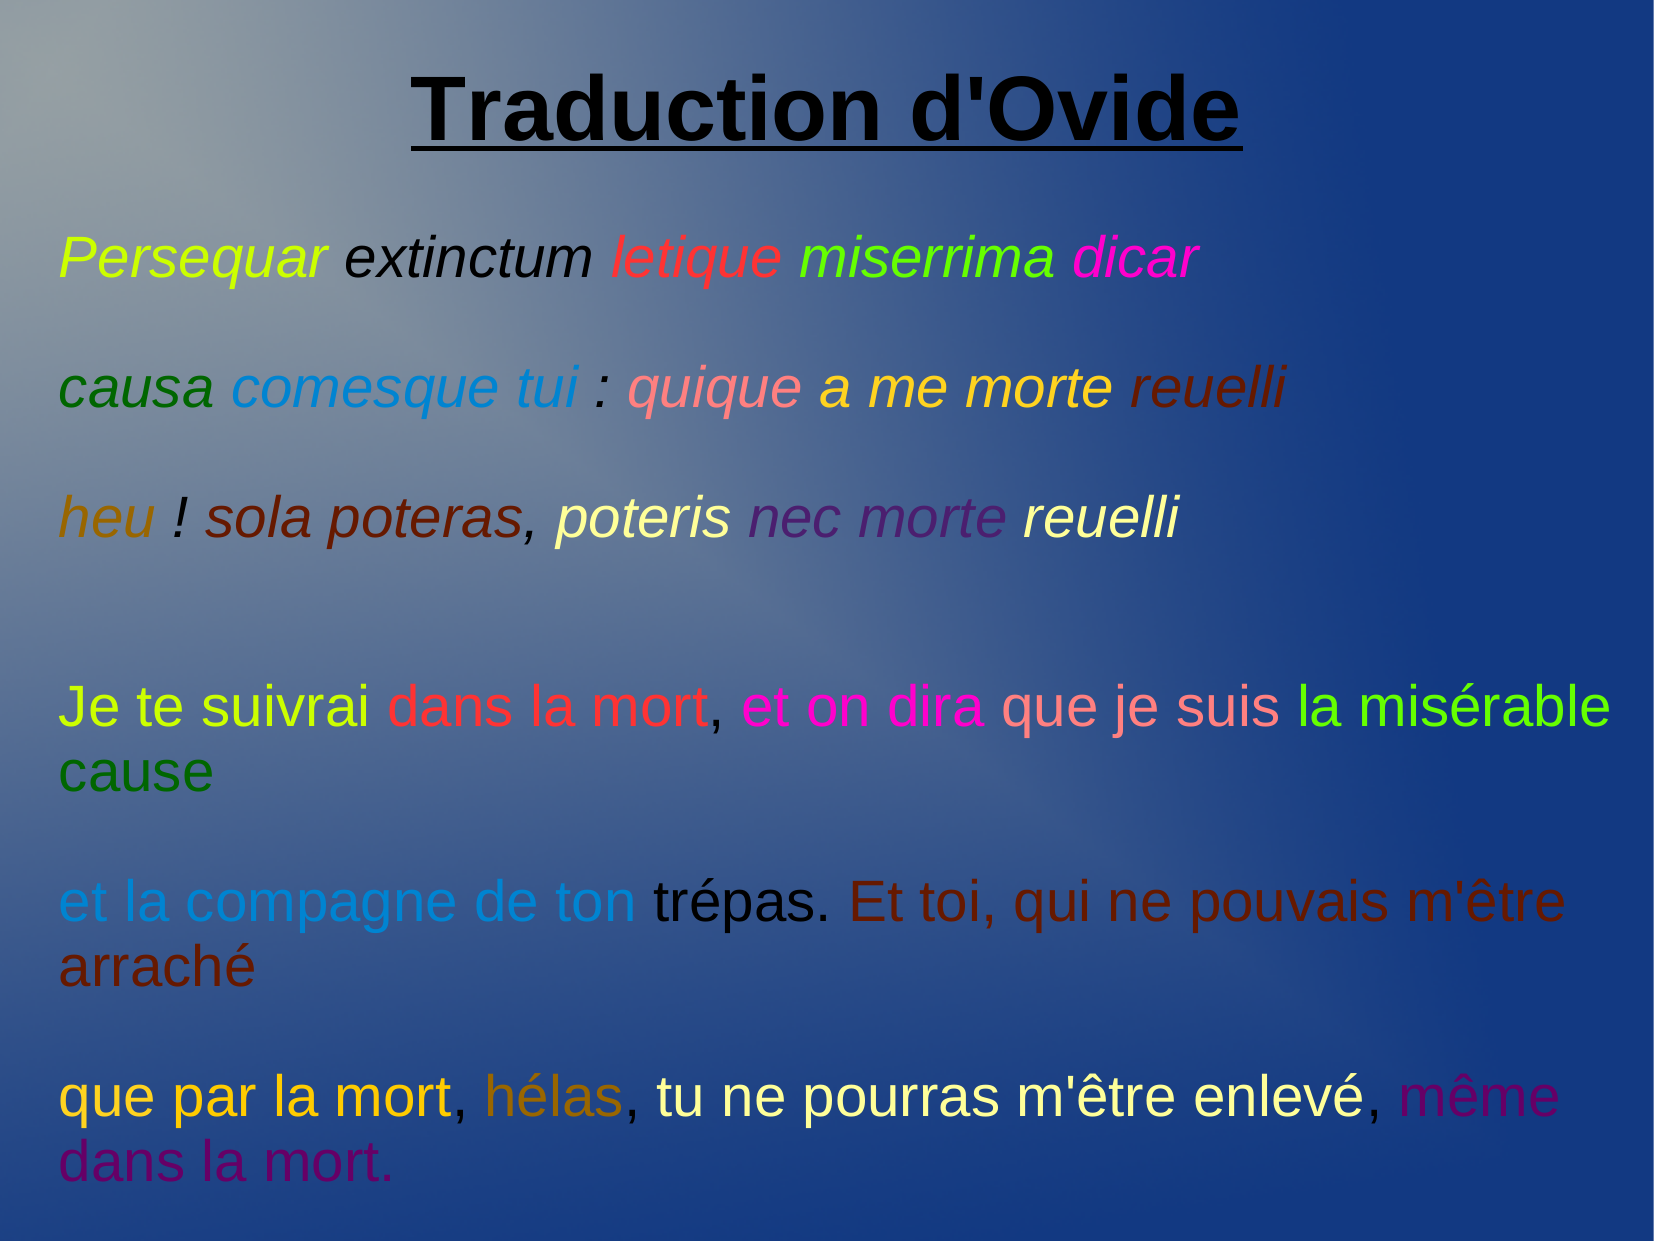

# Traduction d'Ovide
Persequar extinctum letique miserrima dicar
causa comesque tui : quique a me morte reuelli
heu ! sola poteras, poteris nec morte reuelli
Je te suivrai dans la mort, et on dira que je suis la misérable cause
et la compagne de ton trépas. Et toi, qui ne pouvais m'être arraché
que par la mort, hélas, tu ne pourras m'être enlevé, même dans la mort.